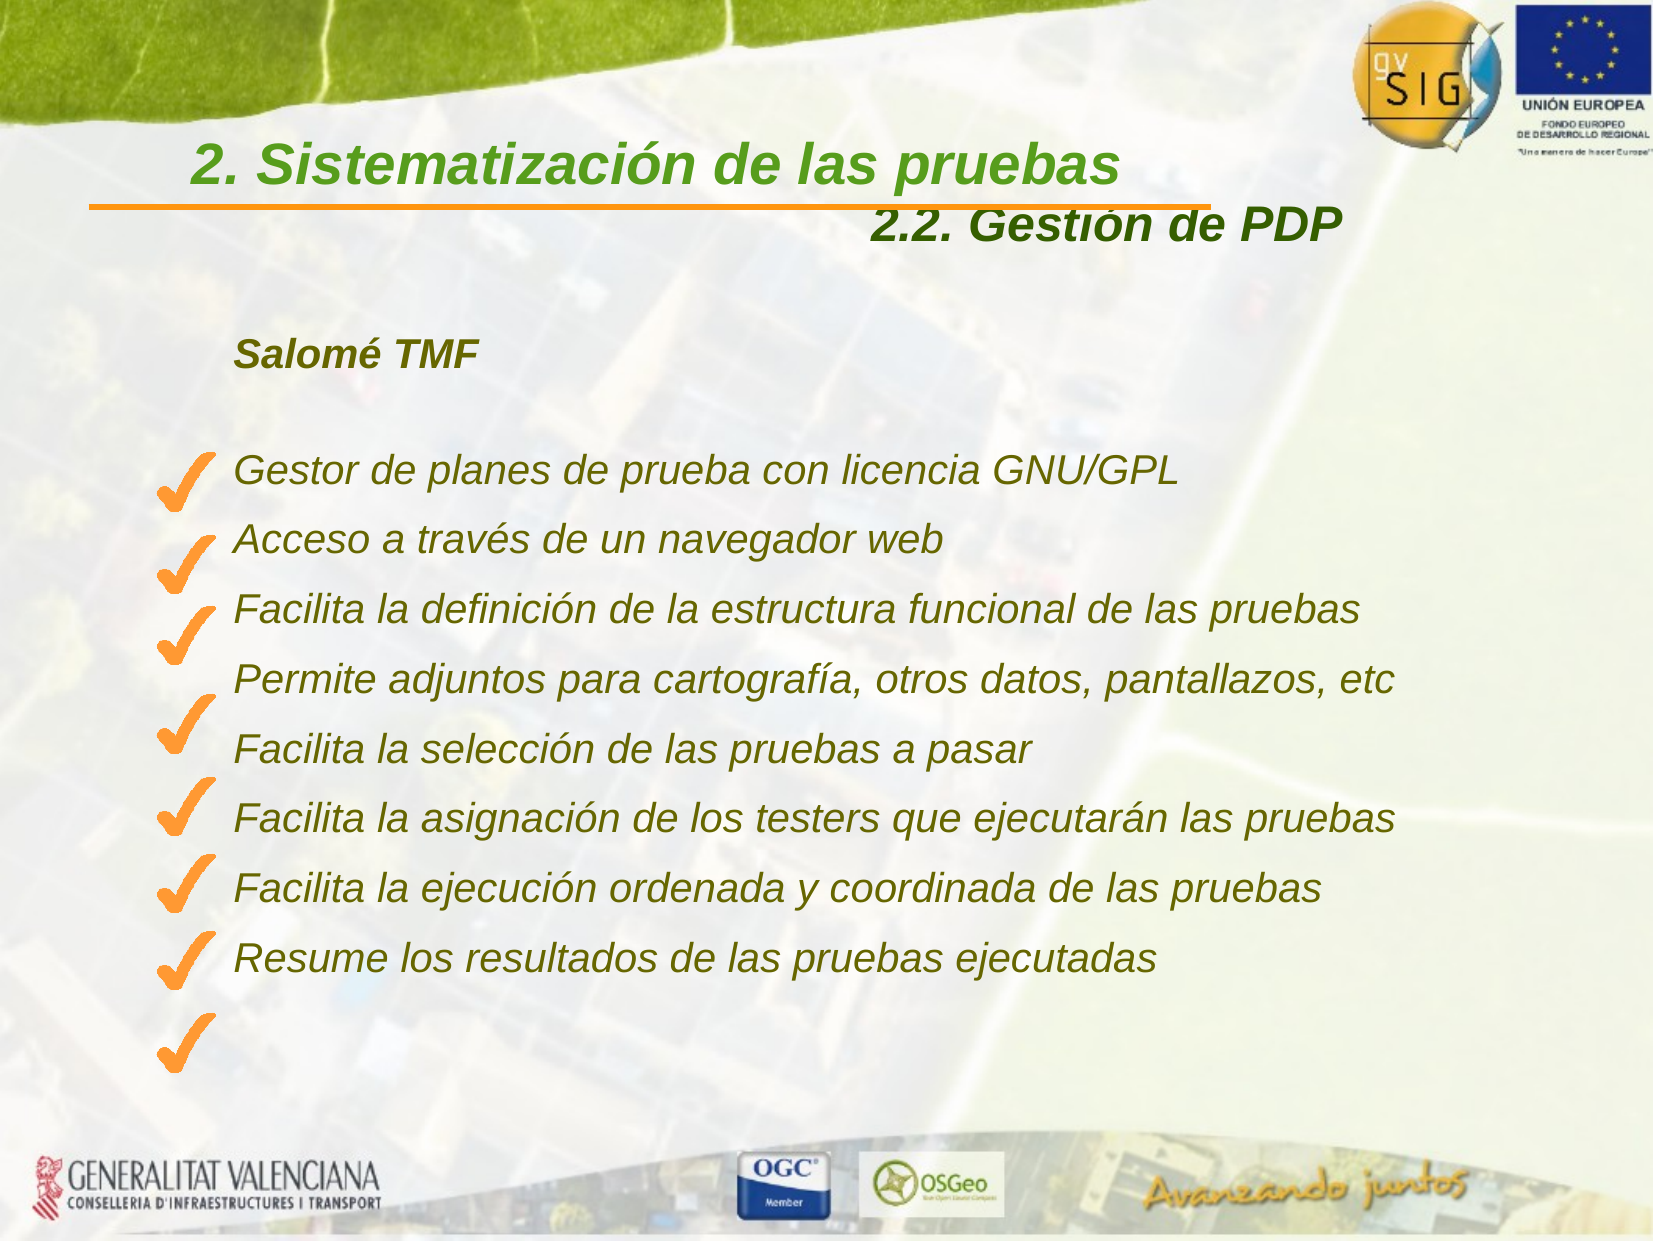

2. Sistematización de las pruebas
2.2. Gestión de PDP
Salomé TMF
Gestor de planes de prueba con licencia GNU/GPL
Acceso a través de un navegador web
Facilita la definición de la estructura funcional de las pruebas
Permite adjuntos para cartografía, otros datos, pantallazos, etc
Facilita la selección de las pruebas a pasar
Facilita la asignación de los testers que ejecutarán las pruebas
Facilita la ejecución ordenada y coordinada de las pruebas
Resume los resultados de las pruebas ejecutadas